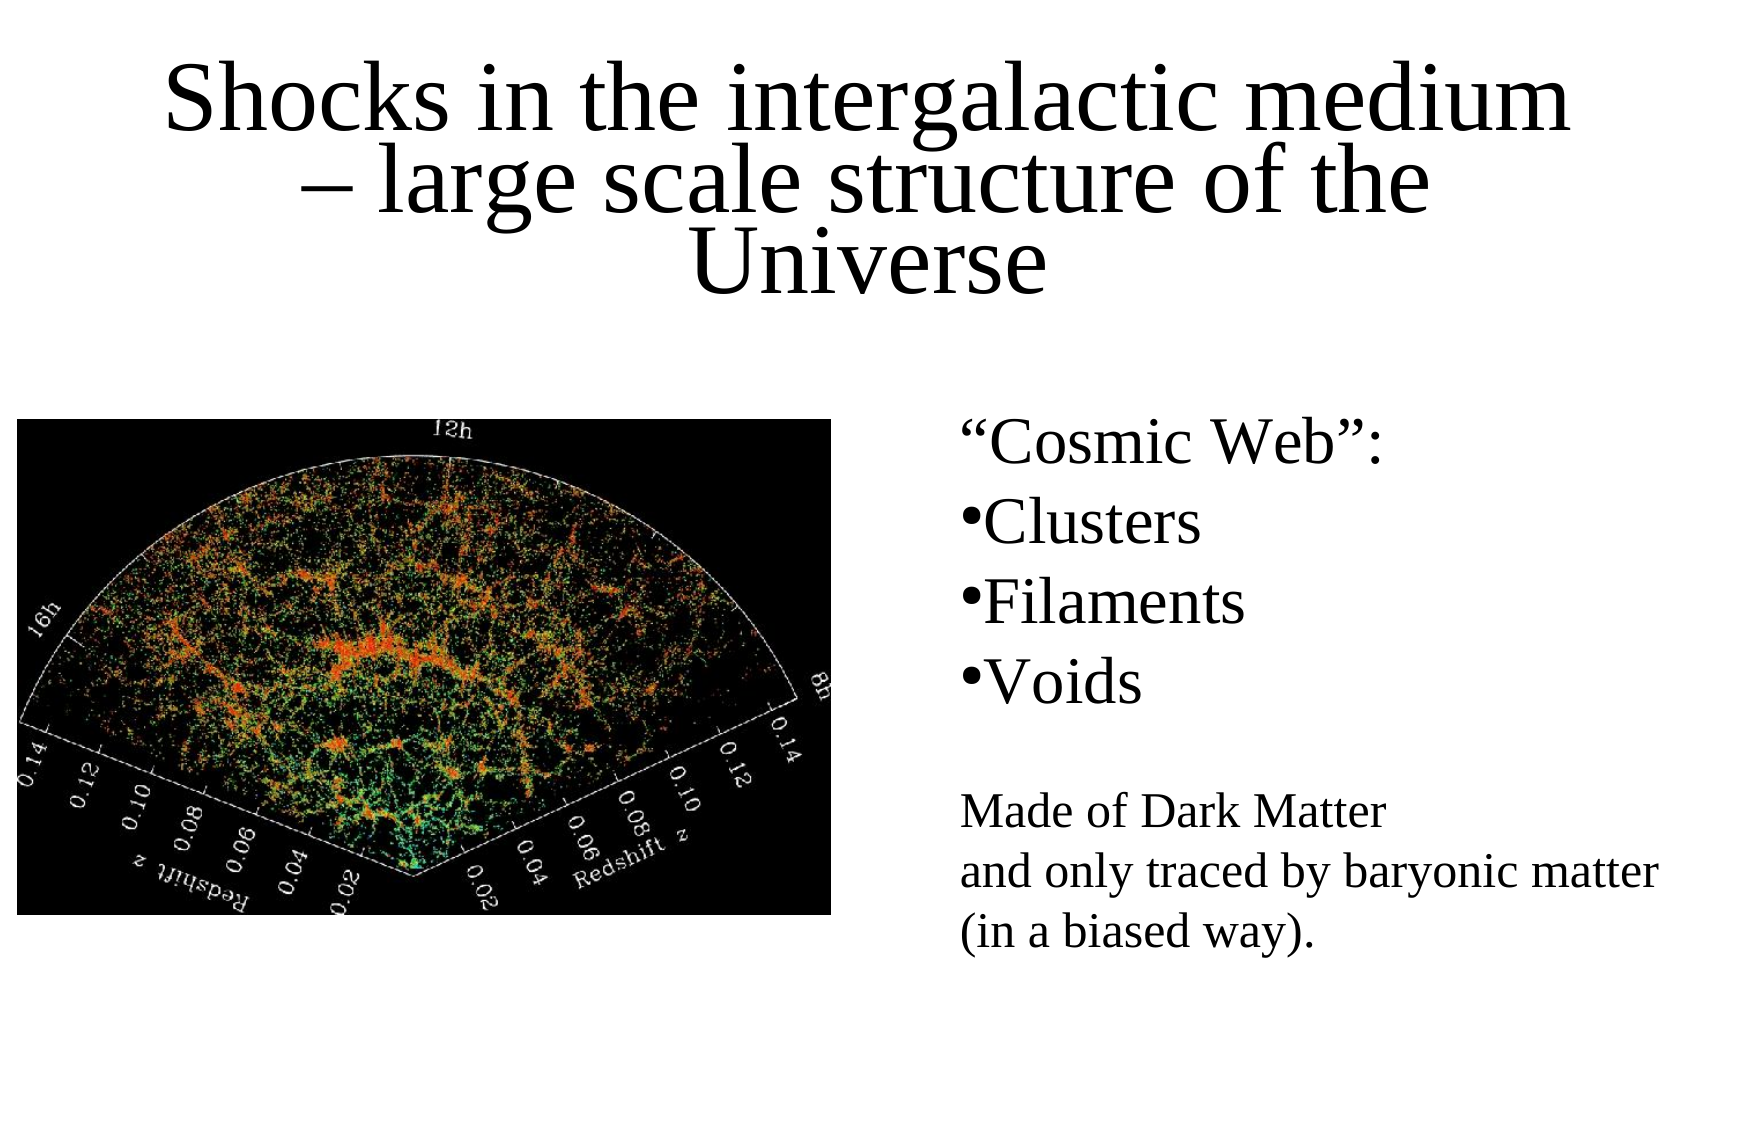

# Shocks in the intergalactic medium – large scale structure of the Universe
“Cosmic Web”:
Clusters
Filaments
Voids
Made of Dark Matter
and only traced by baryonic matter
(in a biased way).